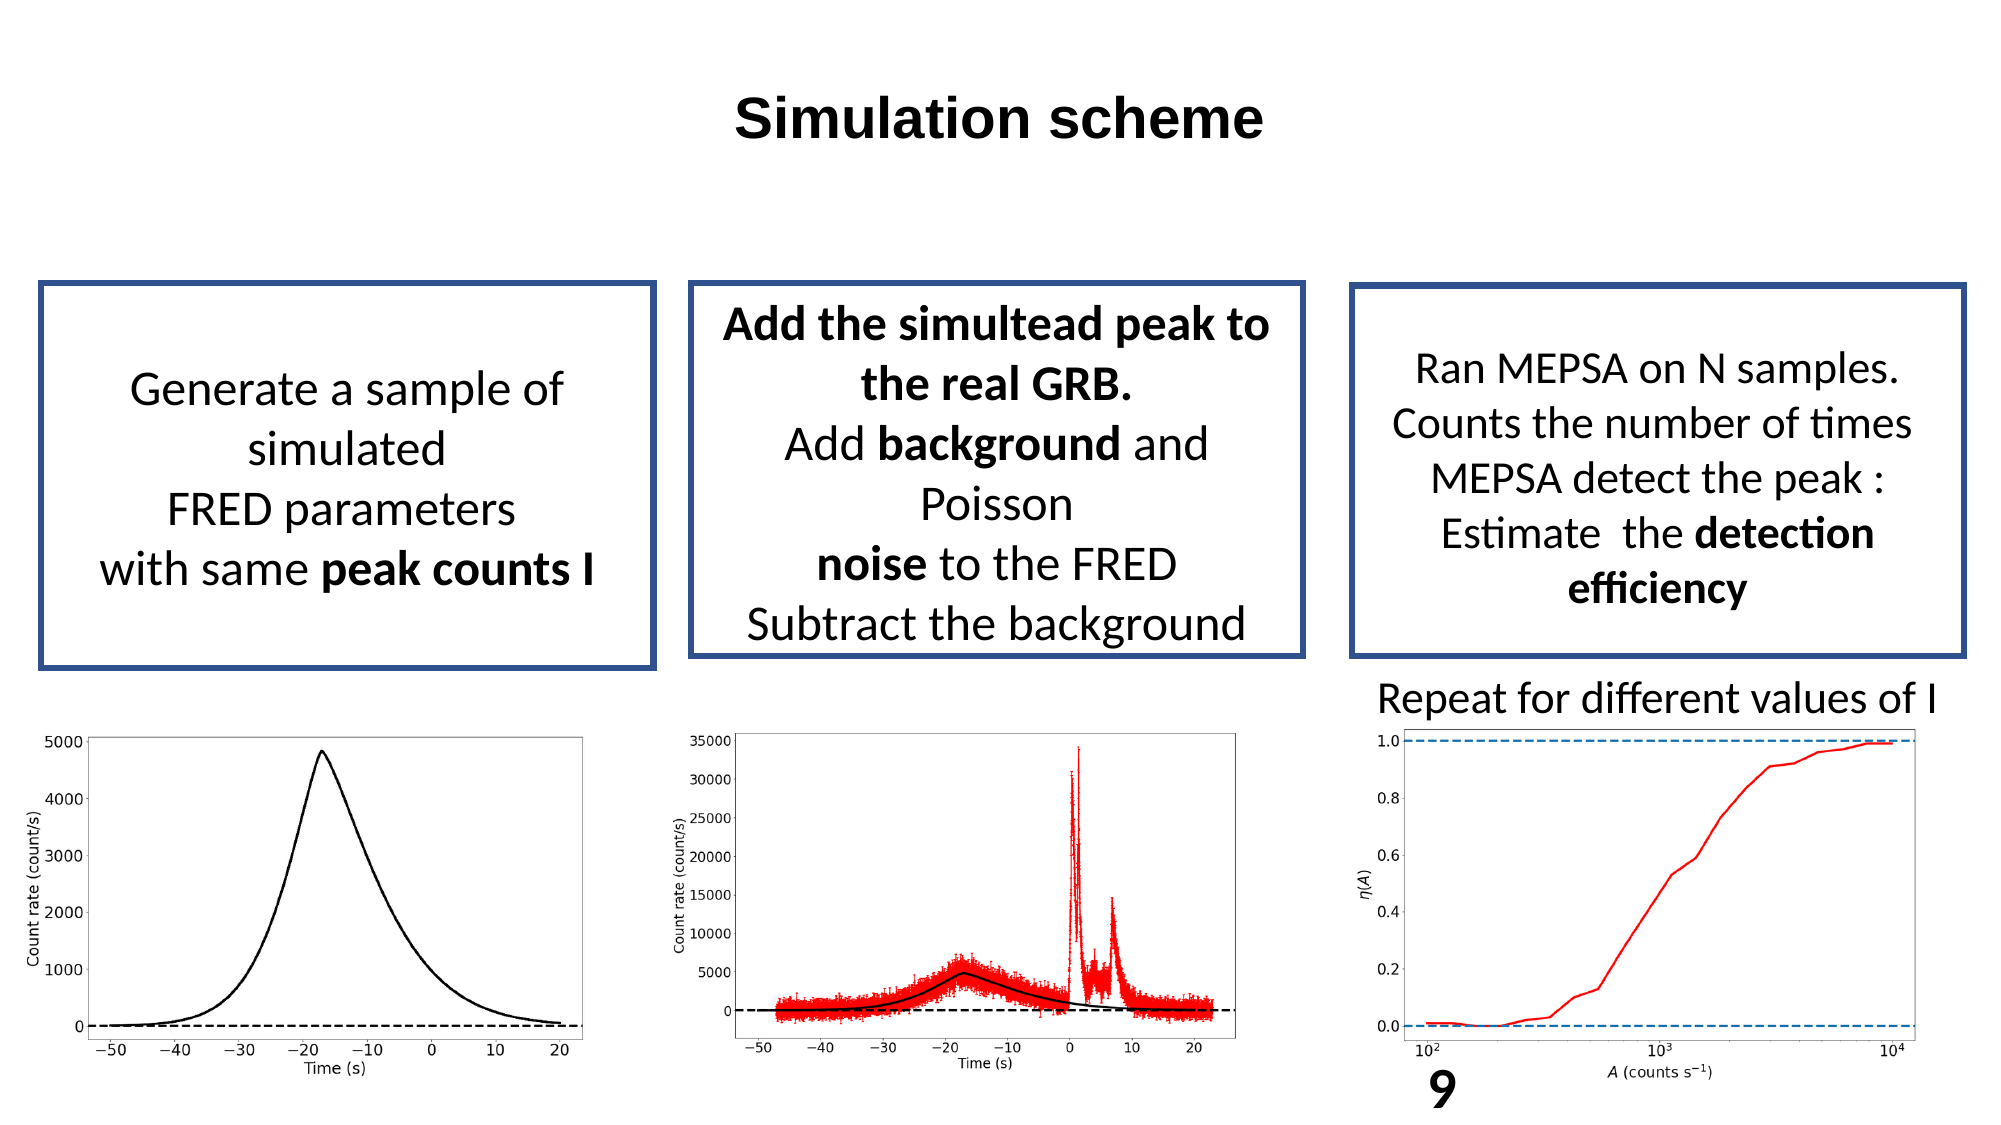

# Simulation scheme
Generate a sample of simulated
FRED parameters
with same peak counts I
Add the simultead peak to the real GRB.
Add background and Poisson
noise to the FRED
Subtract the background
Ran MEPSA on N samples.
Counts the number of times
MEPSA detect the peak :
Estimate the detection efficiency
Repeat for different values of I